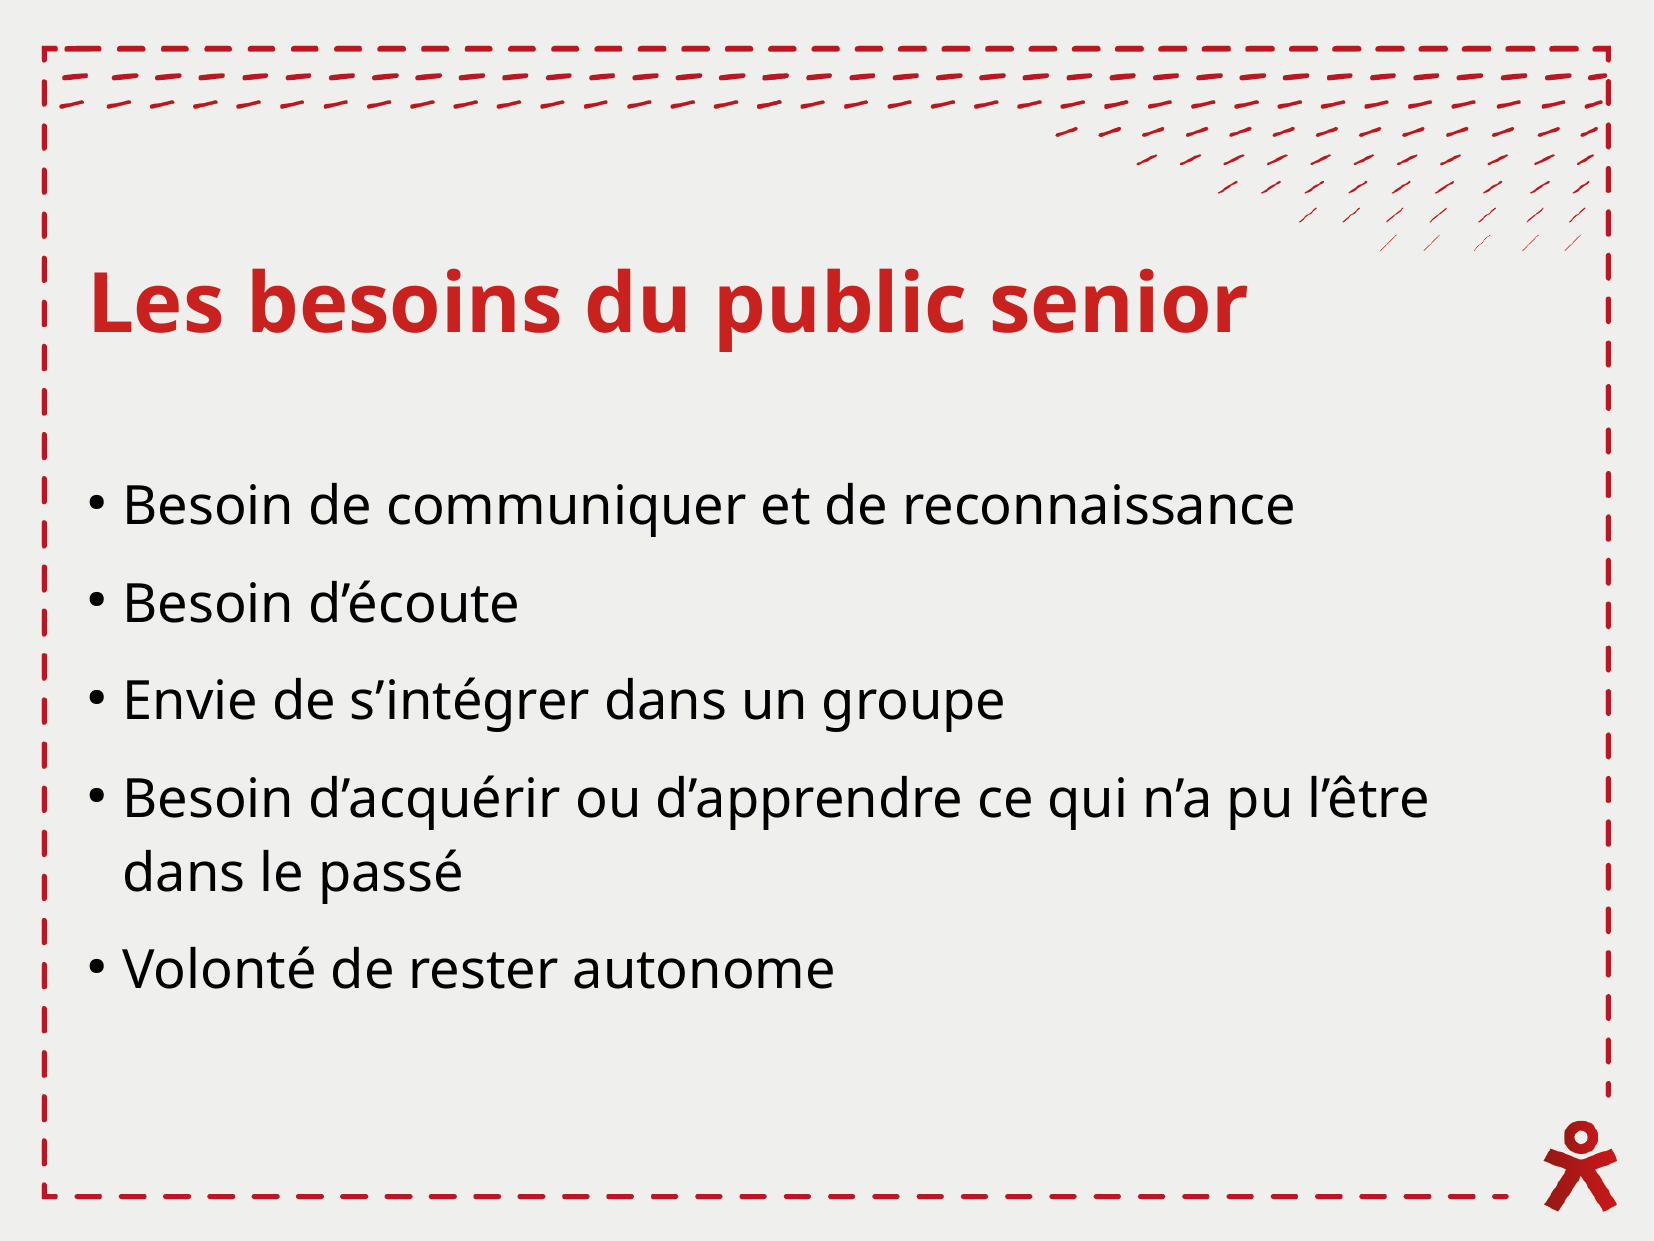

Les besoins du public senior
Besoin de communiquer et de reconnaissance
Besoin d’écoute
Envie de s’intégrer dans un groupe
Besoin d’acquérir ou d’apprendre ce qui n’a pu l’être dans le passé
Volonté de rester autonome